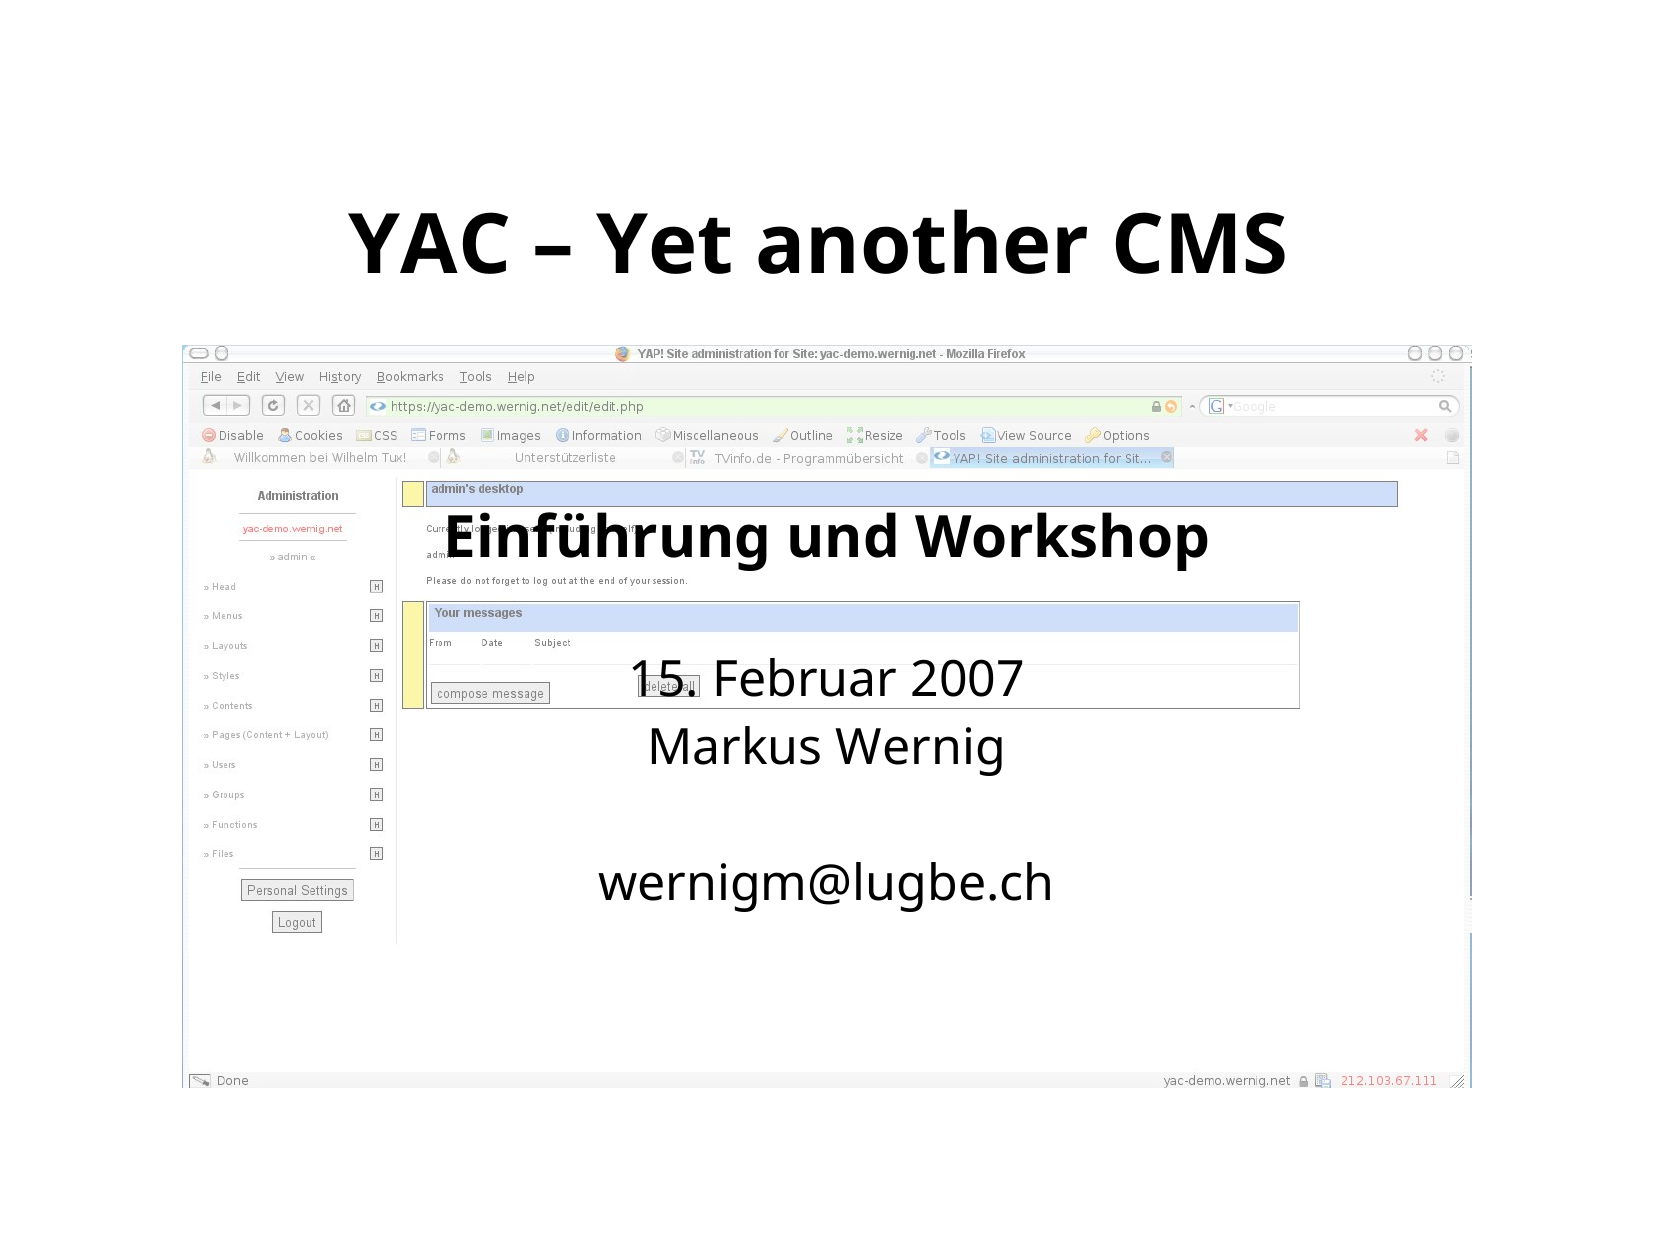

YAC – Yet another CMS
# Einführung und Workshop
15. Februar 2007
Markus Wernig
wernigm@lugbe.ch